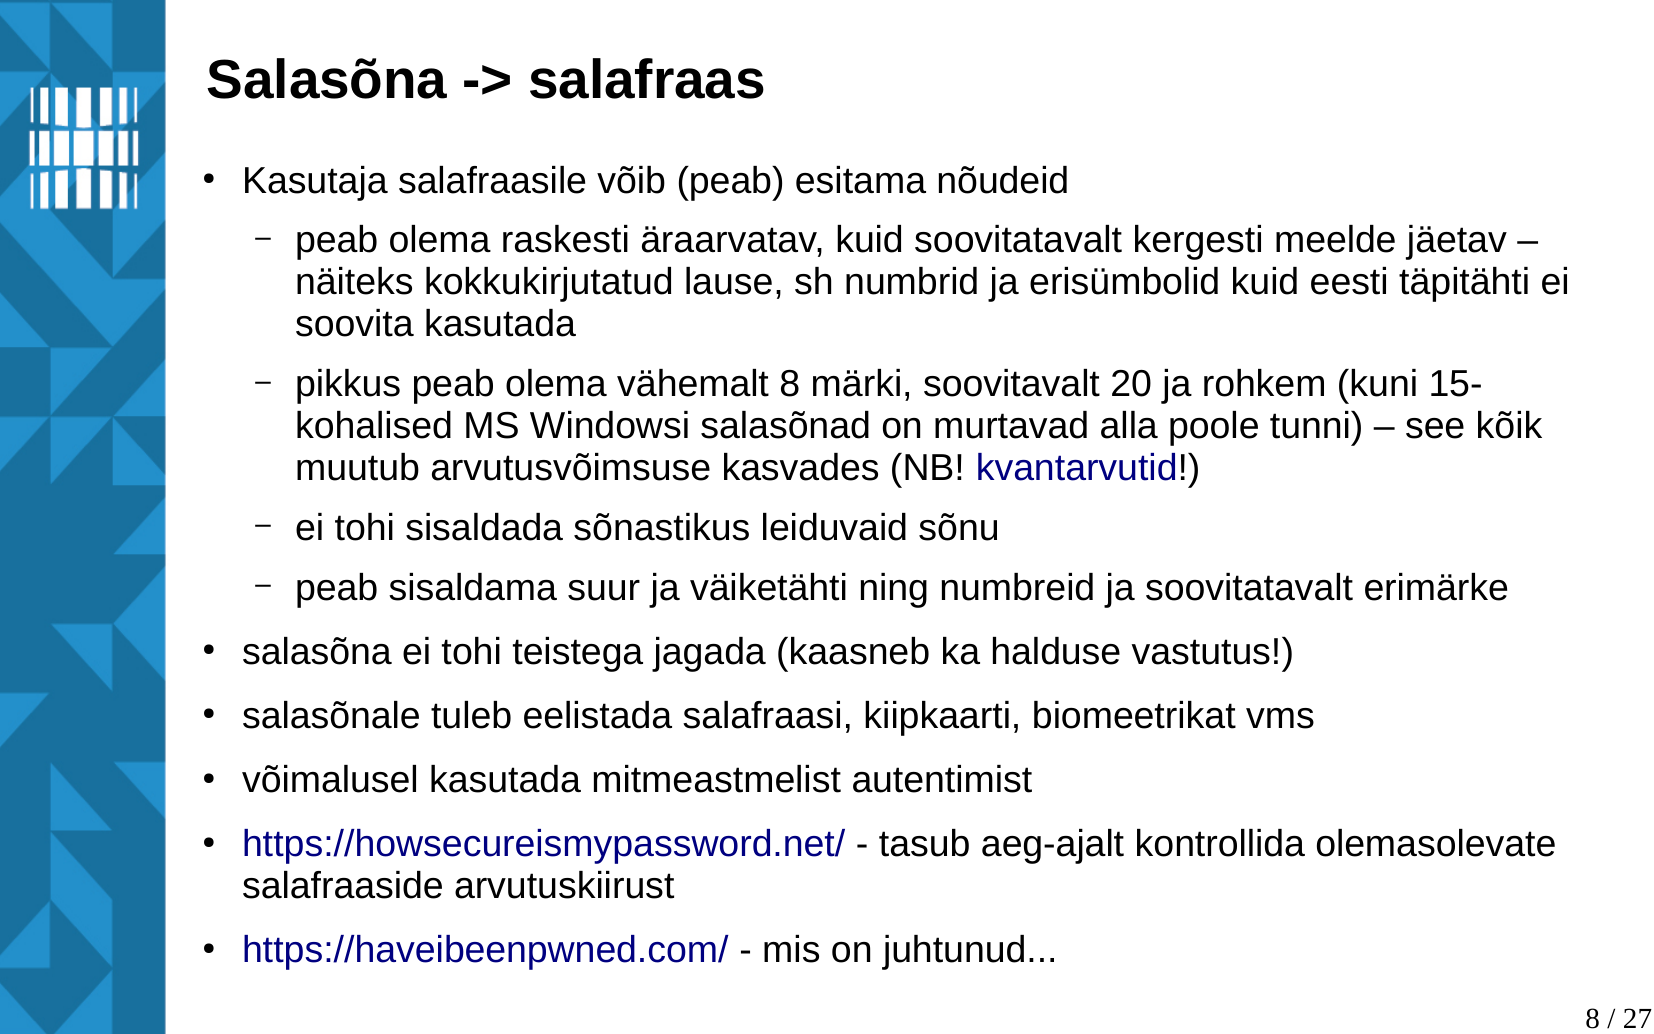

# Salasõna -> salafraas
Kasutaja salafraasile võib (peab) esitama nõudeid
peab olema raskesti äraarvatav, kuid soovitatavalt kergesti meelde jäetav – näiteks kokkukirjutatud lause, sh numbrid ja erisümbolid kuid eesti täpitähti ei soovita kasutada
pikkus peab olema vähemalt 8 märki, soovitavalt 20 ja rohkem (kuni 15-kohalised MS Windowsi salasõnad on murtavad alla poole tunni) – see kõik muutub arvutusvõimsuse kasvades (NB! kvantarvutid!)
ei tohi sisaldada sõnastikus leiduvaid sõnu
peab sisaldama suur ja väiketähti ning numbreid ja soovitatavalt erimärke
salasõna ei tohi teistega jagada (kaasneb ka halduse vastutus!)
salasõnale tuleb eelistada salafraasi, kiipkaarti, biomeetrikat vms
võimalusel kasutada mitmeastmelist autentimist
https://howsecureismypassword.net/ - tasub aeg-ajalt kontrollida olemasolevate salafraaside arvutuskiirust
https://haveibeenpwned.com/ - mis on juhtunud...
8